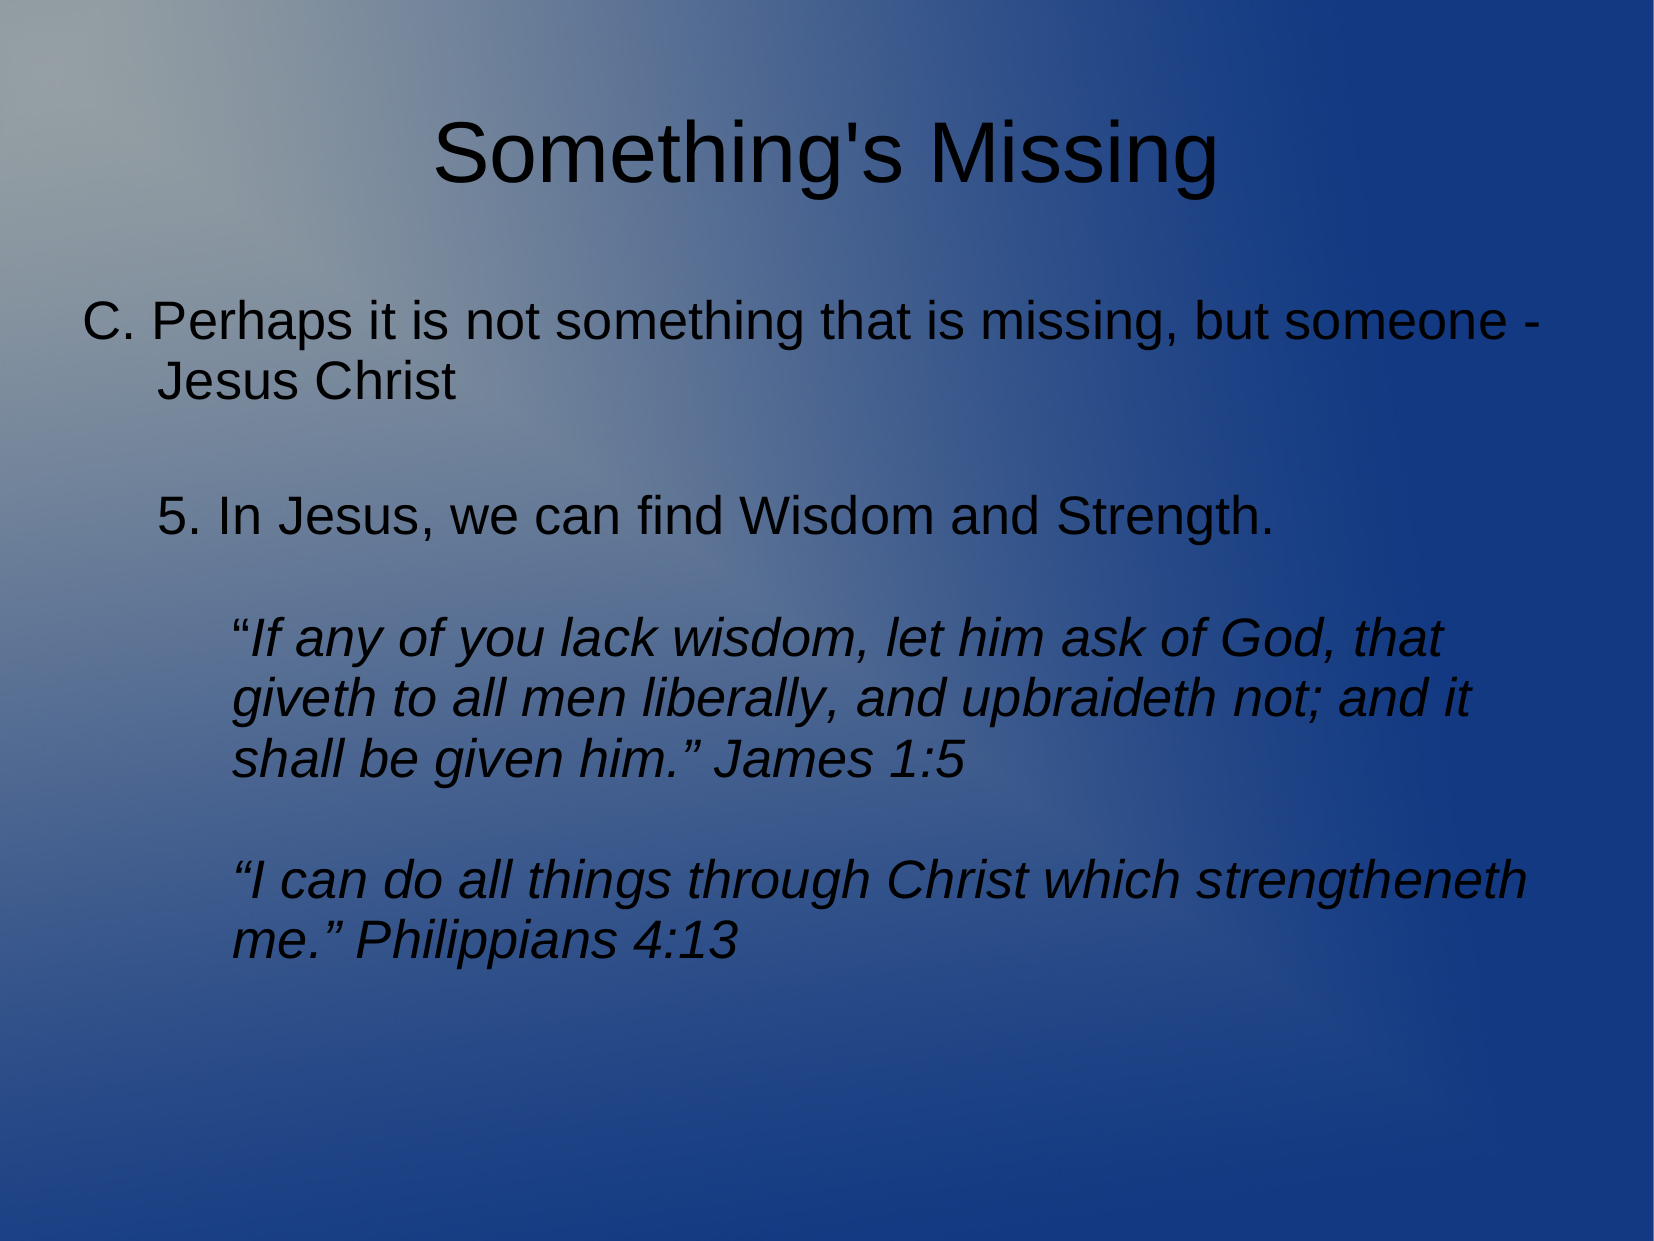

# Something's Missing
C. Perhaps it is not something that is missing, but someone - 	Jesus Christ
	5. In Jesus, we can find Wisdom and Strength.
		“If any of you lack wisdom, let him ask of God, that 			giveth to all men liberally, and upbraideth not; and it 			shall be given him.” James 1:5
		“I can do all things through Christ which strengtheneth 		me.” Philippians 4:13